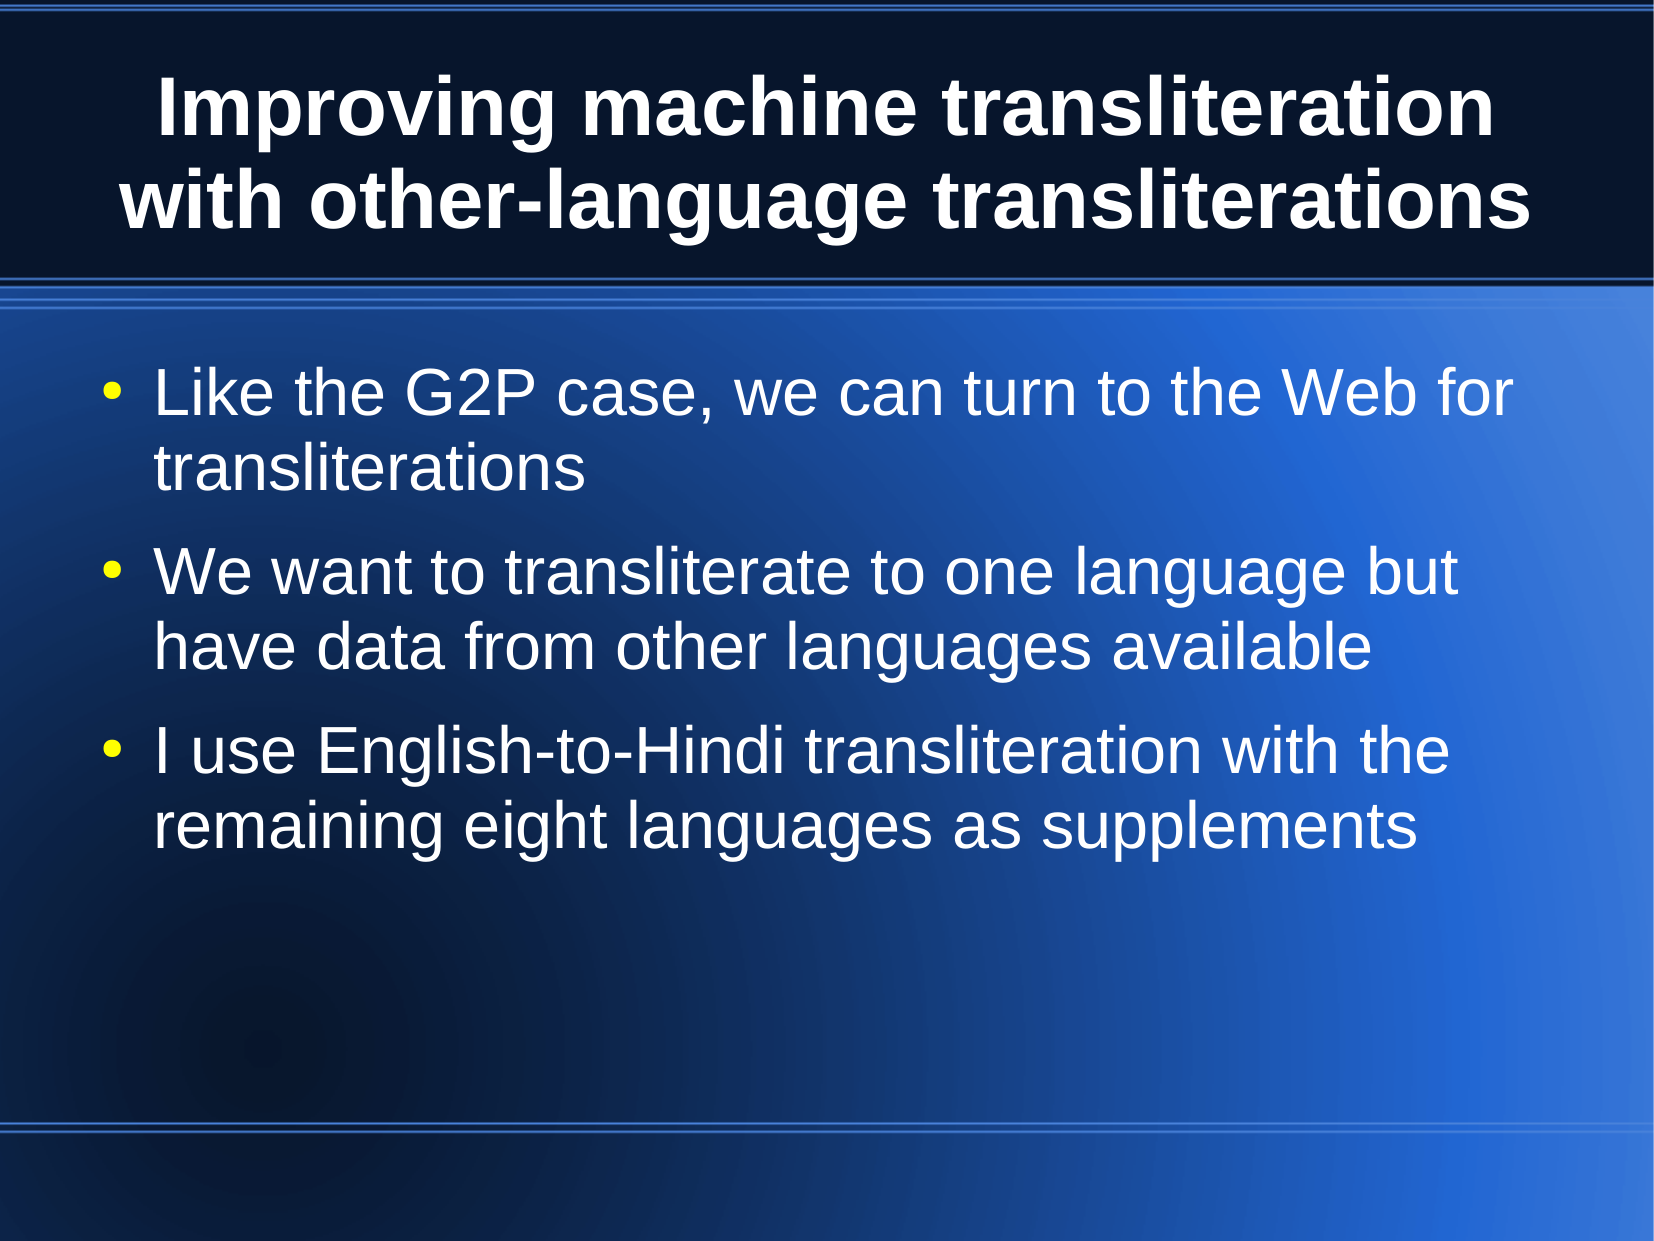

# Improving machine transliteration with other-language transliterations
Like the G2P case, we can turn to the Web for transliterations
We want to transliterate to one language but have data from other languages available
I use English-to-Hindi transliteration with the remaining eight languages as supplements